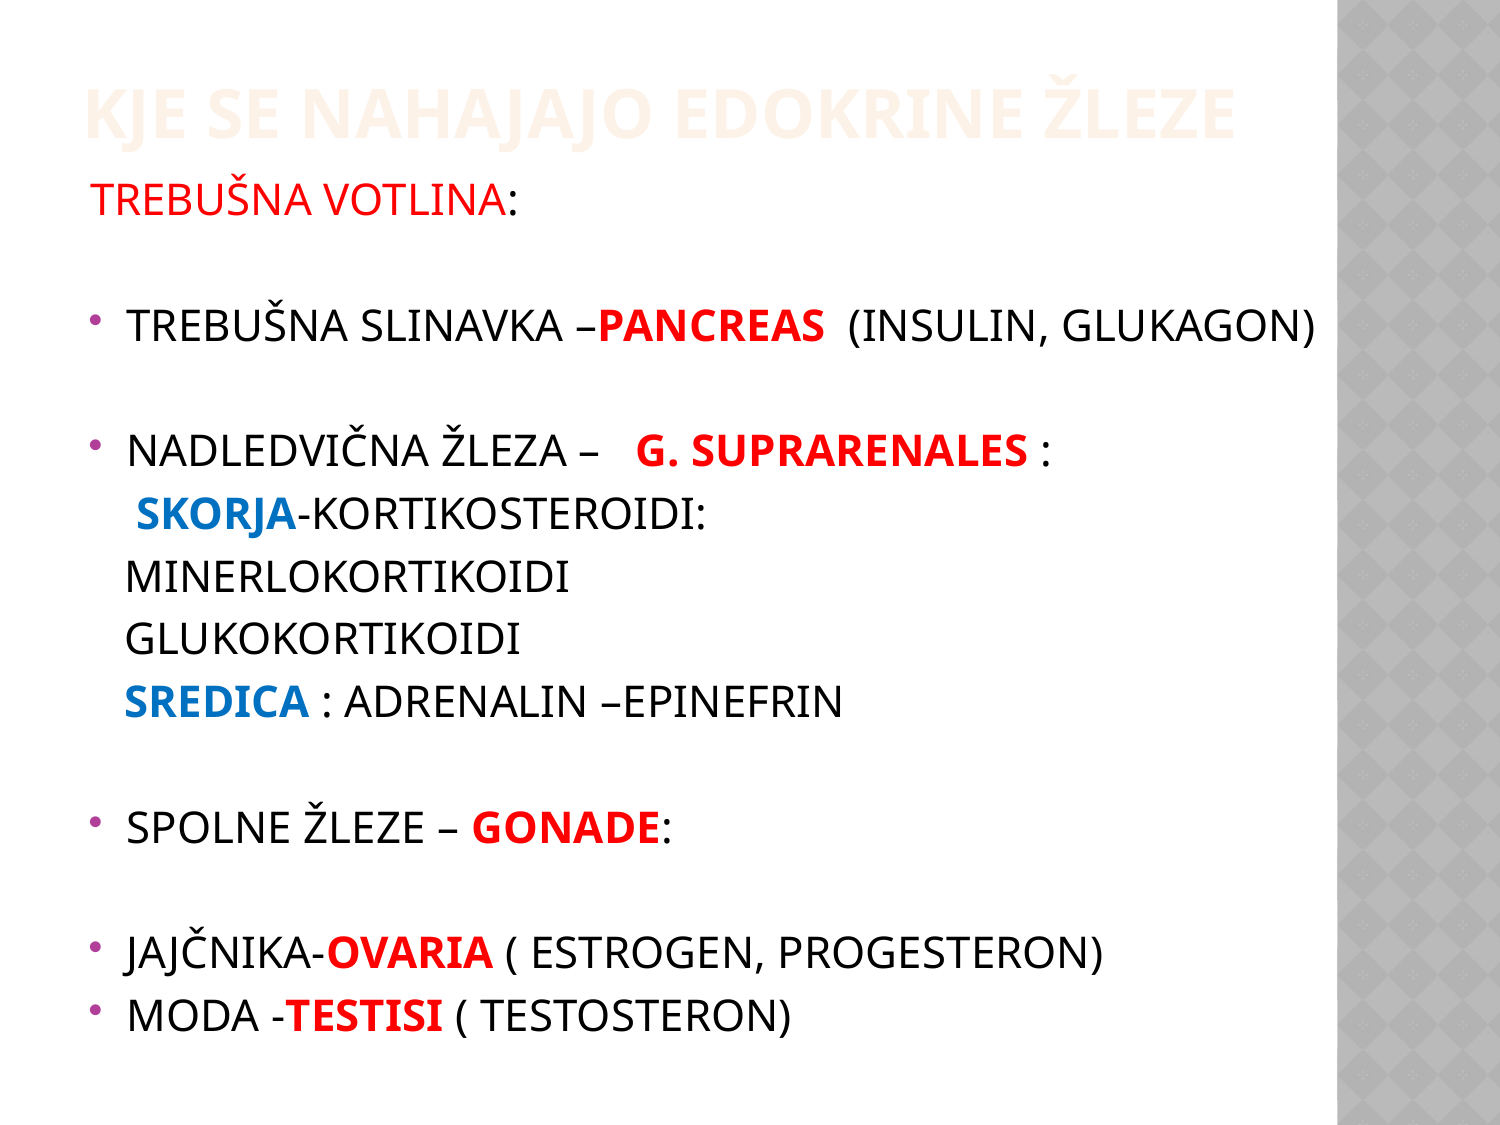

# KJE SE NAHAJAJO EDOKRINE ŽLEZE
TREBUŠNA VOTLINA:
TREBUŠNA SLINAVKA –PANCREAS (INSULIN, GLUKAGON)
NADLEDVIČNA ŽLEZA – G. SUPRARENALES :
 SKORJA-KORTIKOSTEROIDI:
 MINERLOKORTIKOIDI
 GLUKOKORTIKOIDI
 SREDICA : ADRENALIN –EPINEFRIN
SPOLNE ŽLEZE – GONADE:
JAJČNIKA-OVARIA ( ESTROGEN, PROGESTERON)
MODA -TESTISI ( TESTOSTERON)